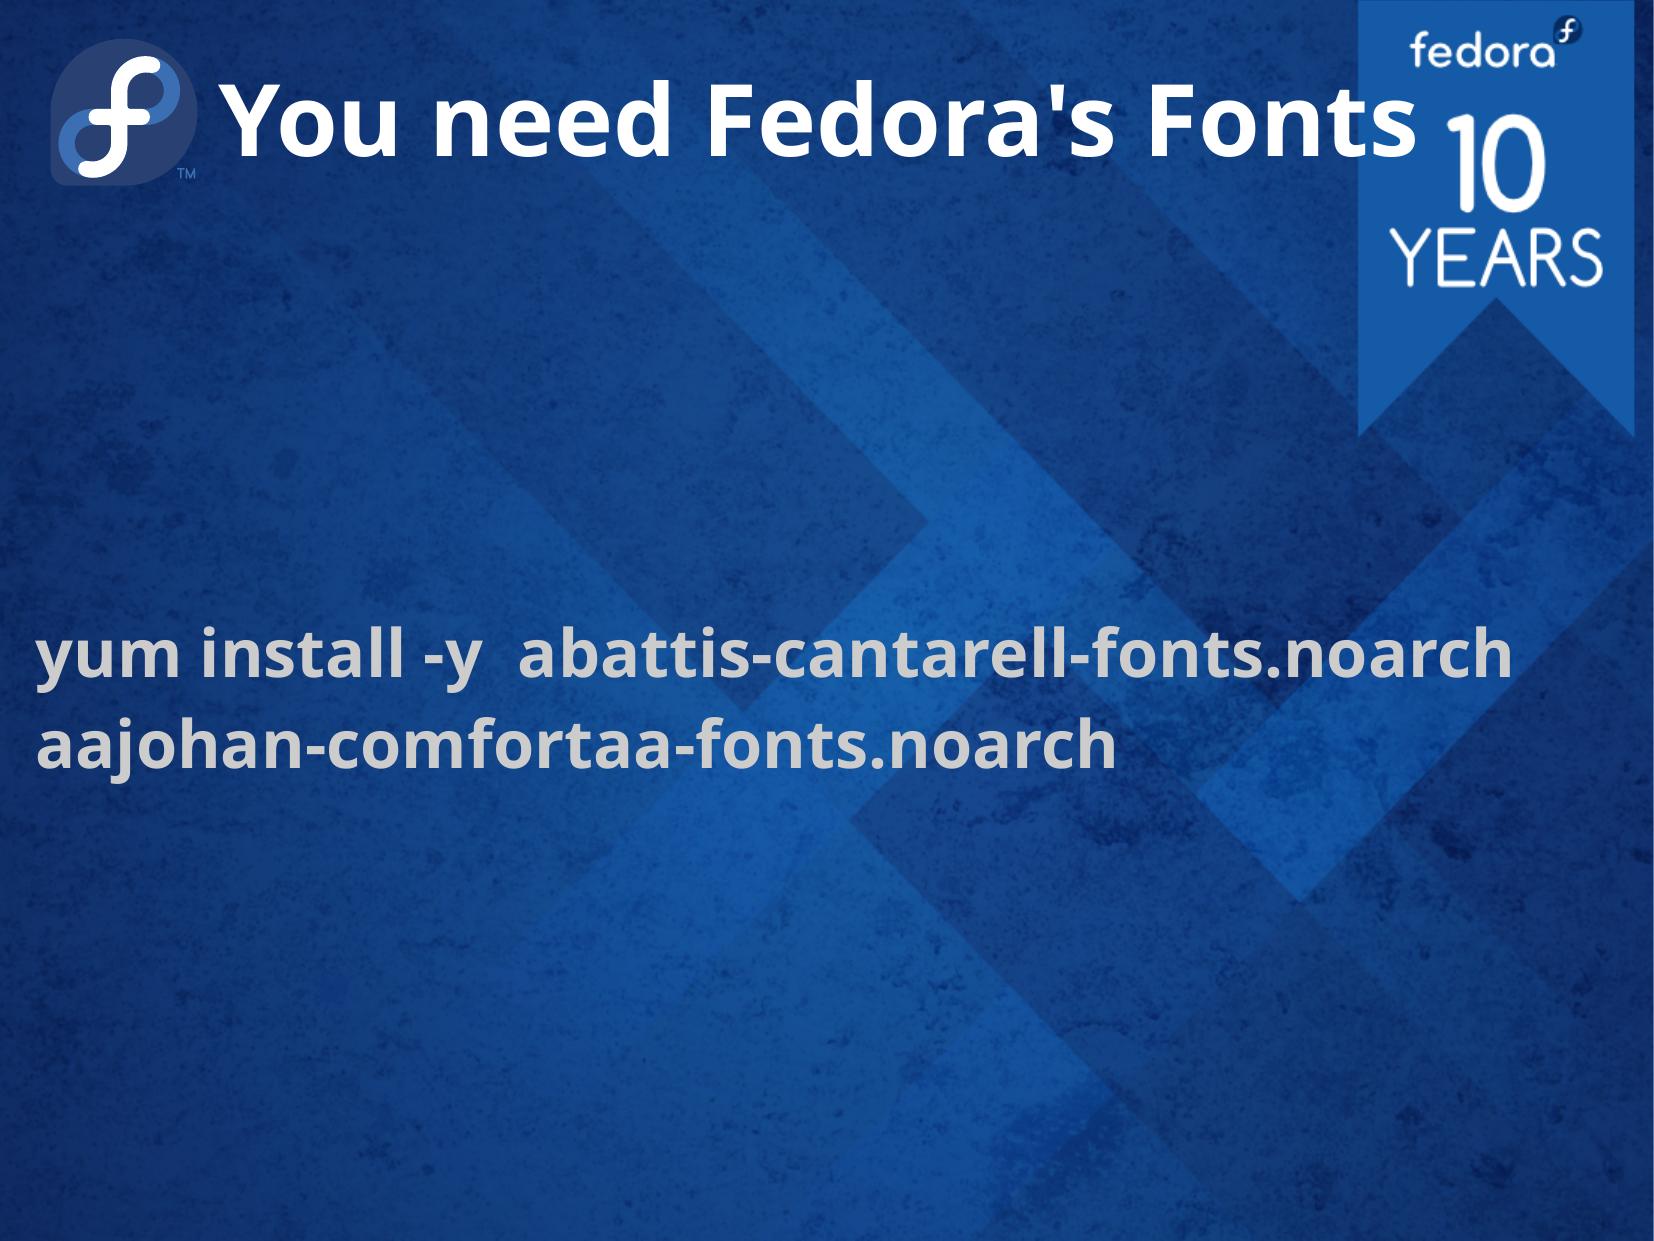

# You need Fedora's Fonts
yum install -y abattis-cantarell-fonts.noarch aajohan-comfortaa-fonts.noarch